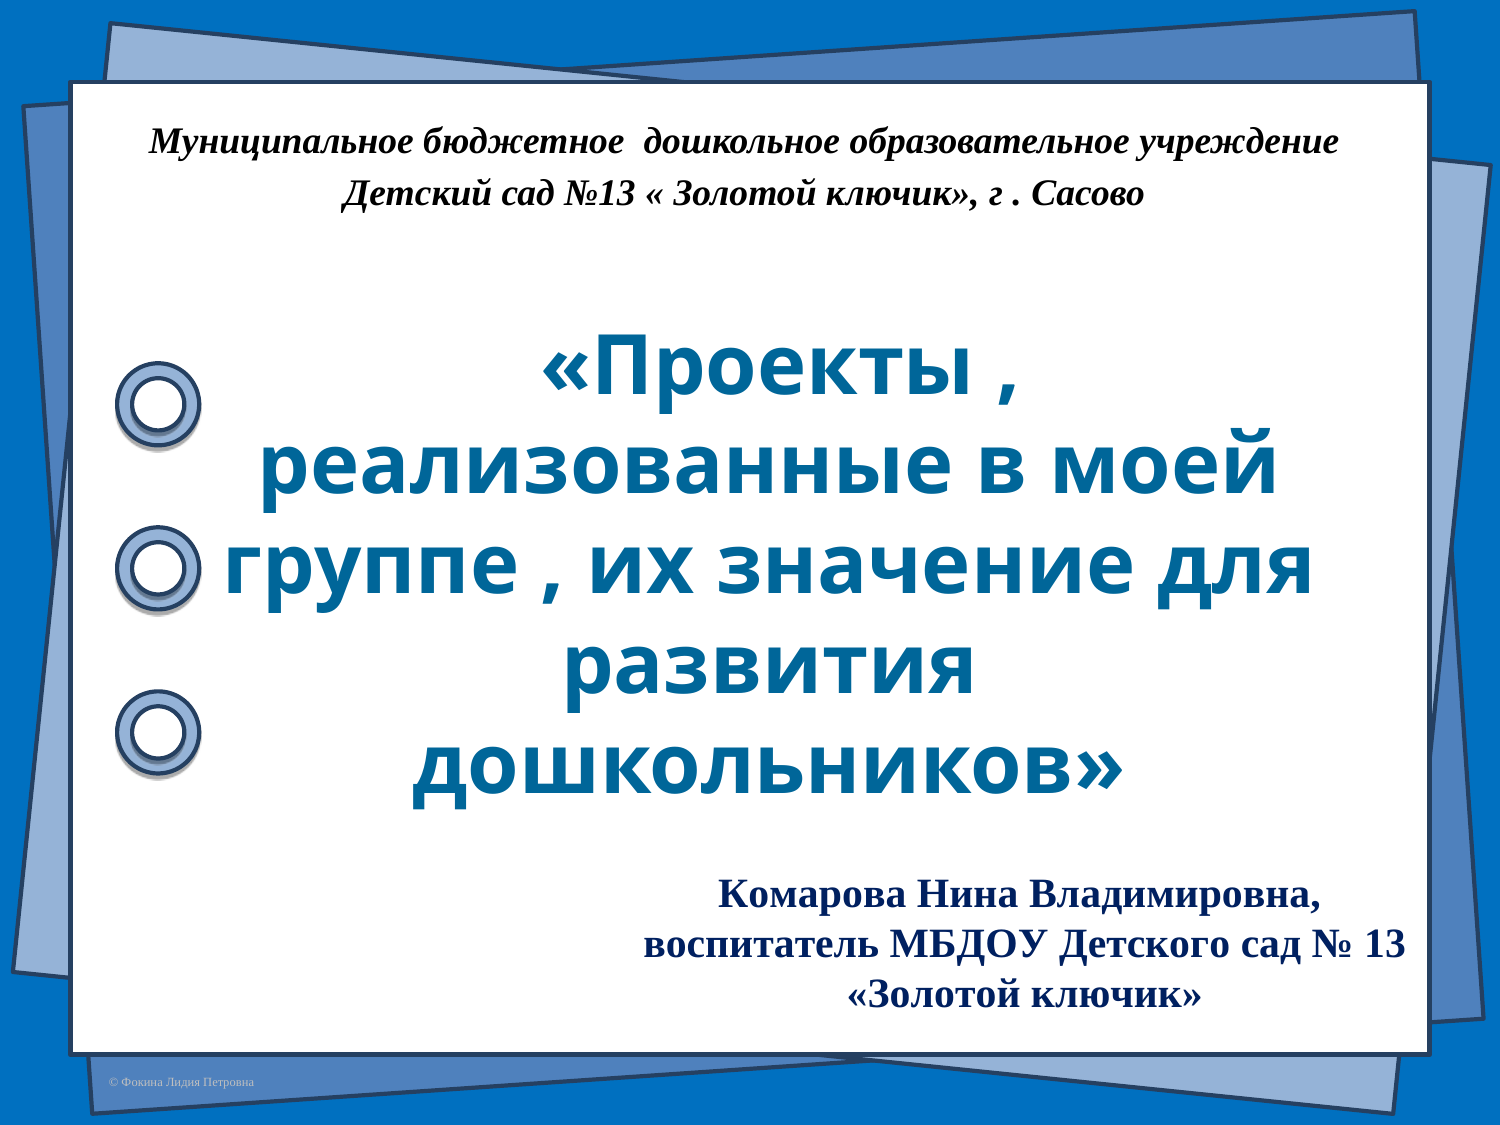

Муниципальное бюджетное дошкольное образовательное учреждение
Детский сад №13 « Золотой ключик», г . Сасово
# «Проекты , реализованные в моей группе , их значение для развития дошкольников»
Комарова Нина Владимировна,
воспитатель МБДОУ Детского сад № 13 «Золотой ключик»